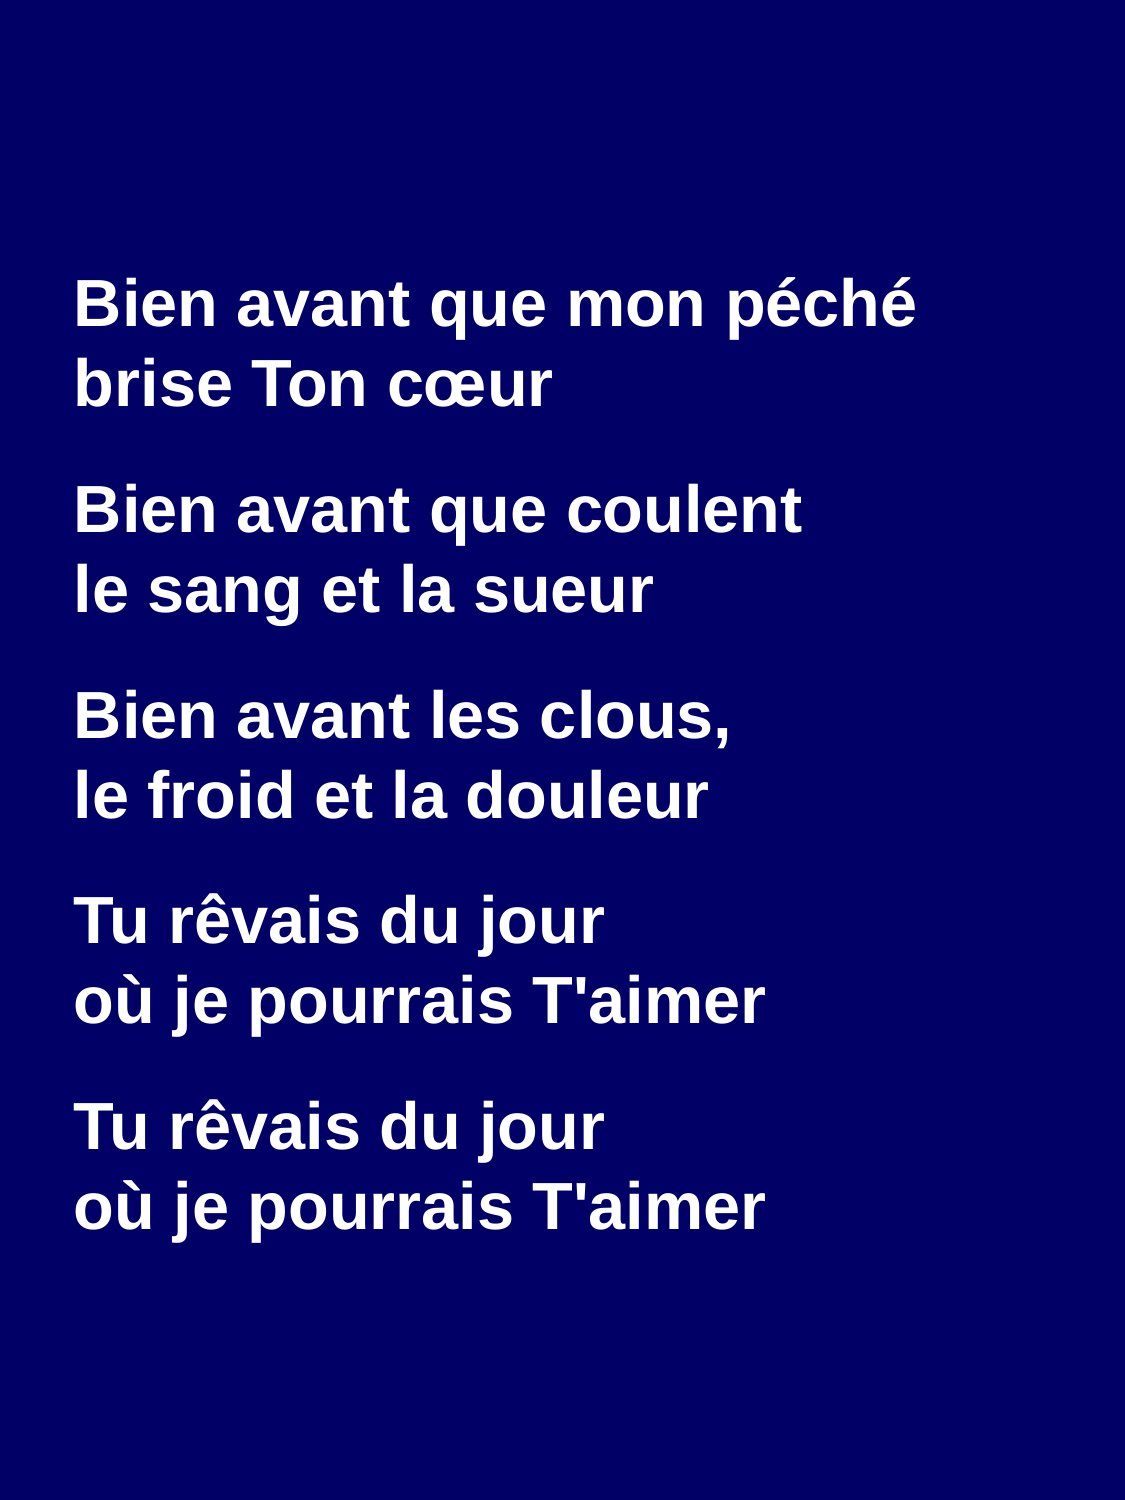

Bien avant que mon péché
brise Ton cœur
Bien avant que coulent
le sang et la sueur
Bien avant les clous,
le froid et la douleur
Tu rêvais du jour
où je pourrais T'aimer
Tu rêvais du jour
où je pourrais T'aimer